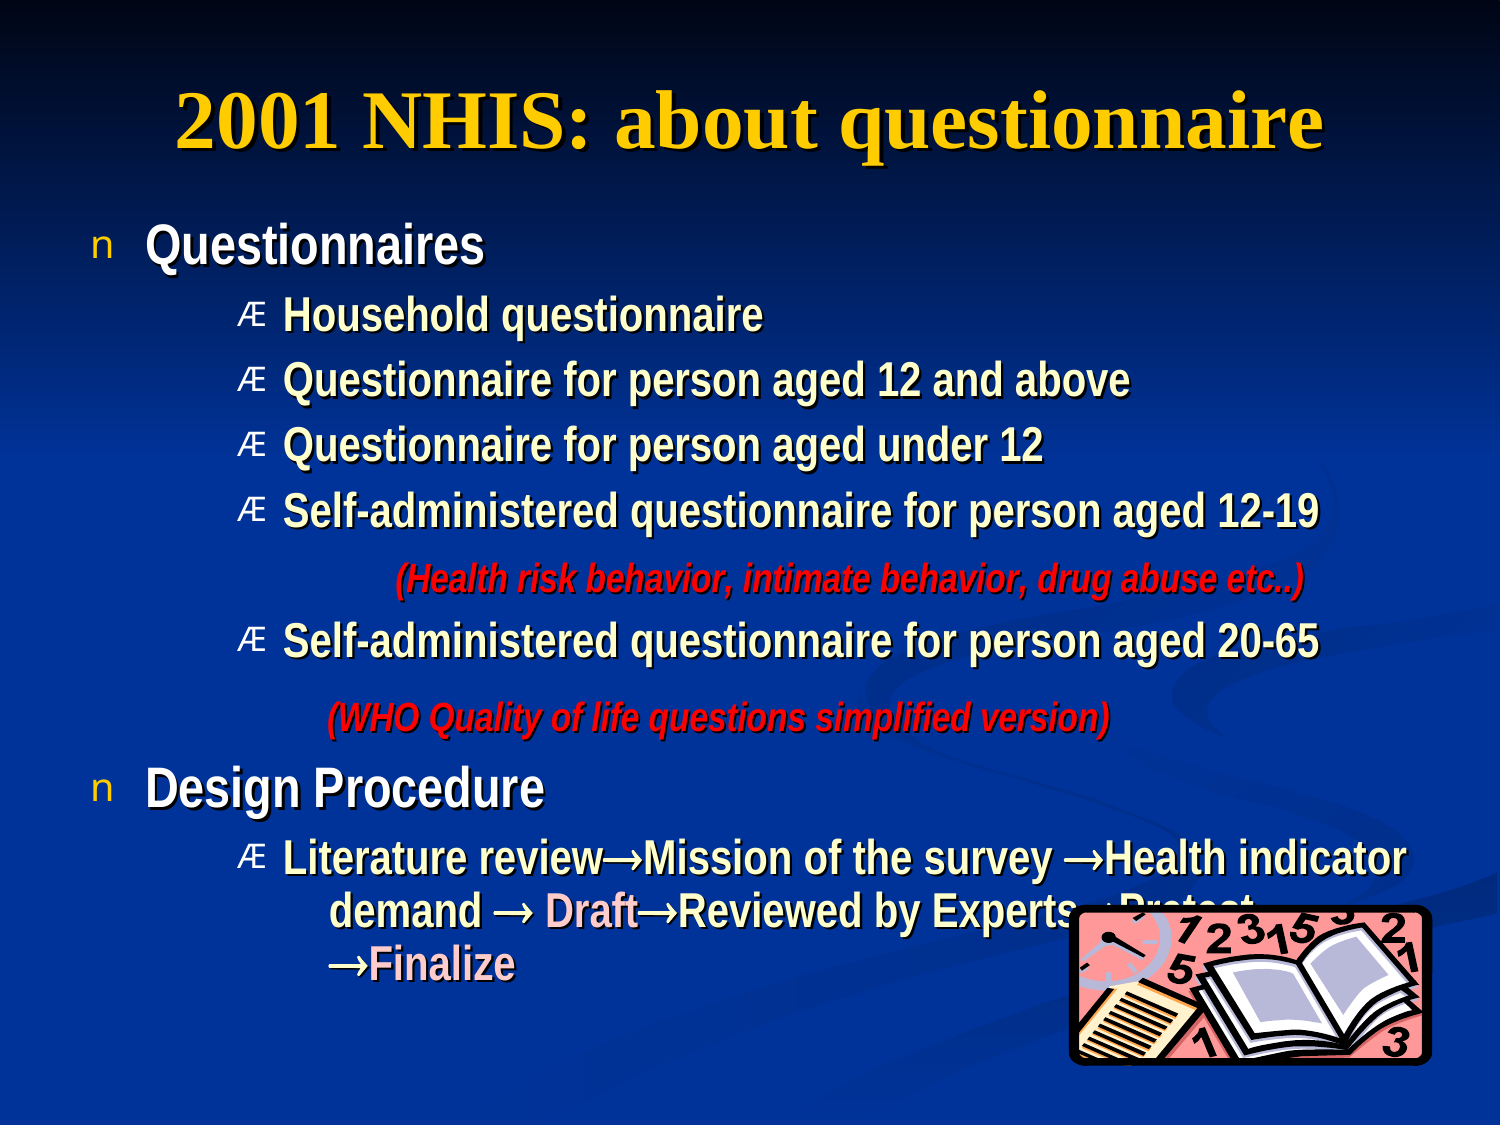

# 2001 NHIS: about questionnaire
Questionnaires
Household questionnaire
Questionnaire for person aged 12 and above
Questionnaire for person aged under 12
Self-administered questionnaire for person aged 12-19
 (Health risk behavior, intimate behavior, drug abuse etc..)
Self-administered questionnaire for person aged 20-65
 (WHO Quality of life questions simplified version)
Design Procedure
Literature reviewMission of the survey Health indicator demand  DraftReviewed by ExpertsPretest Finalize